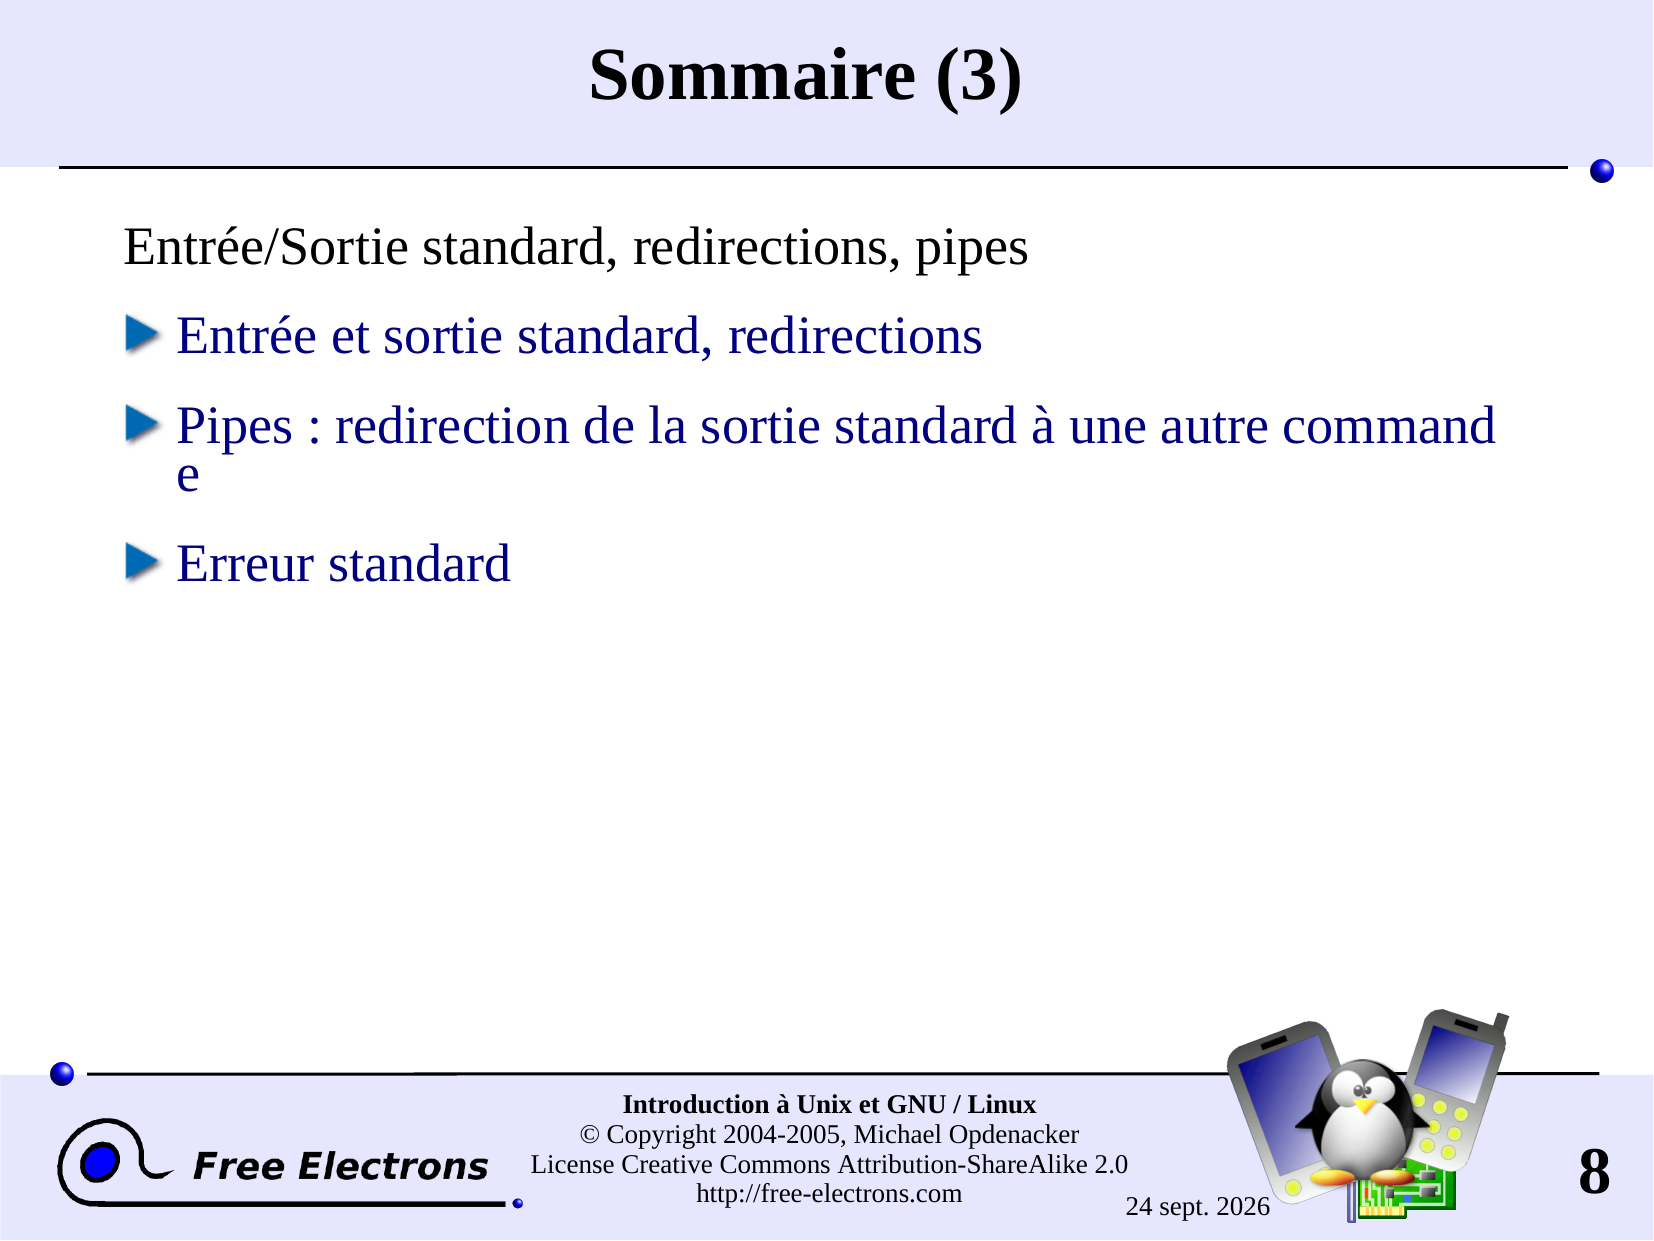

# Sommaire (3)
Entrée/Sortie standard, redirections, pipes
Entrée et sortie standard, redirections
Pipes : redirection de la sortie standard à une autre commande
Erreur standard